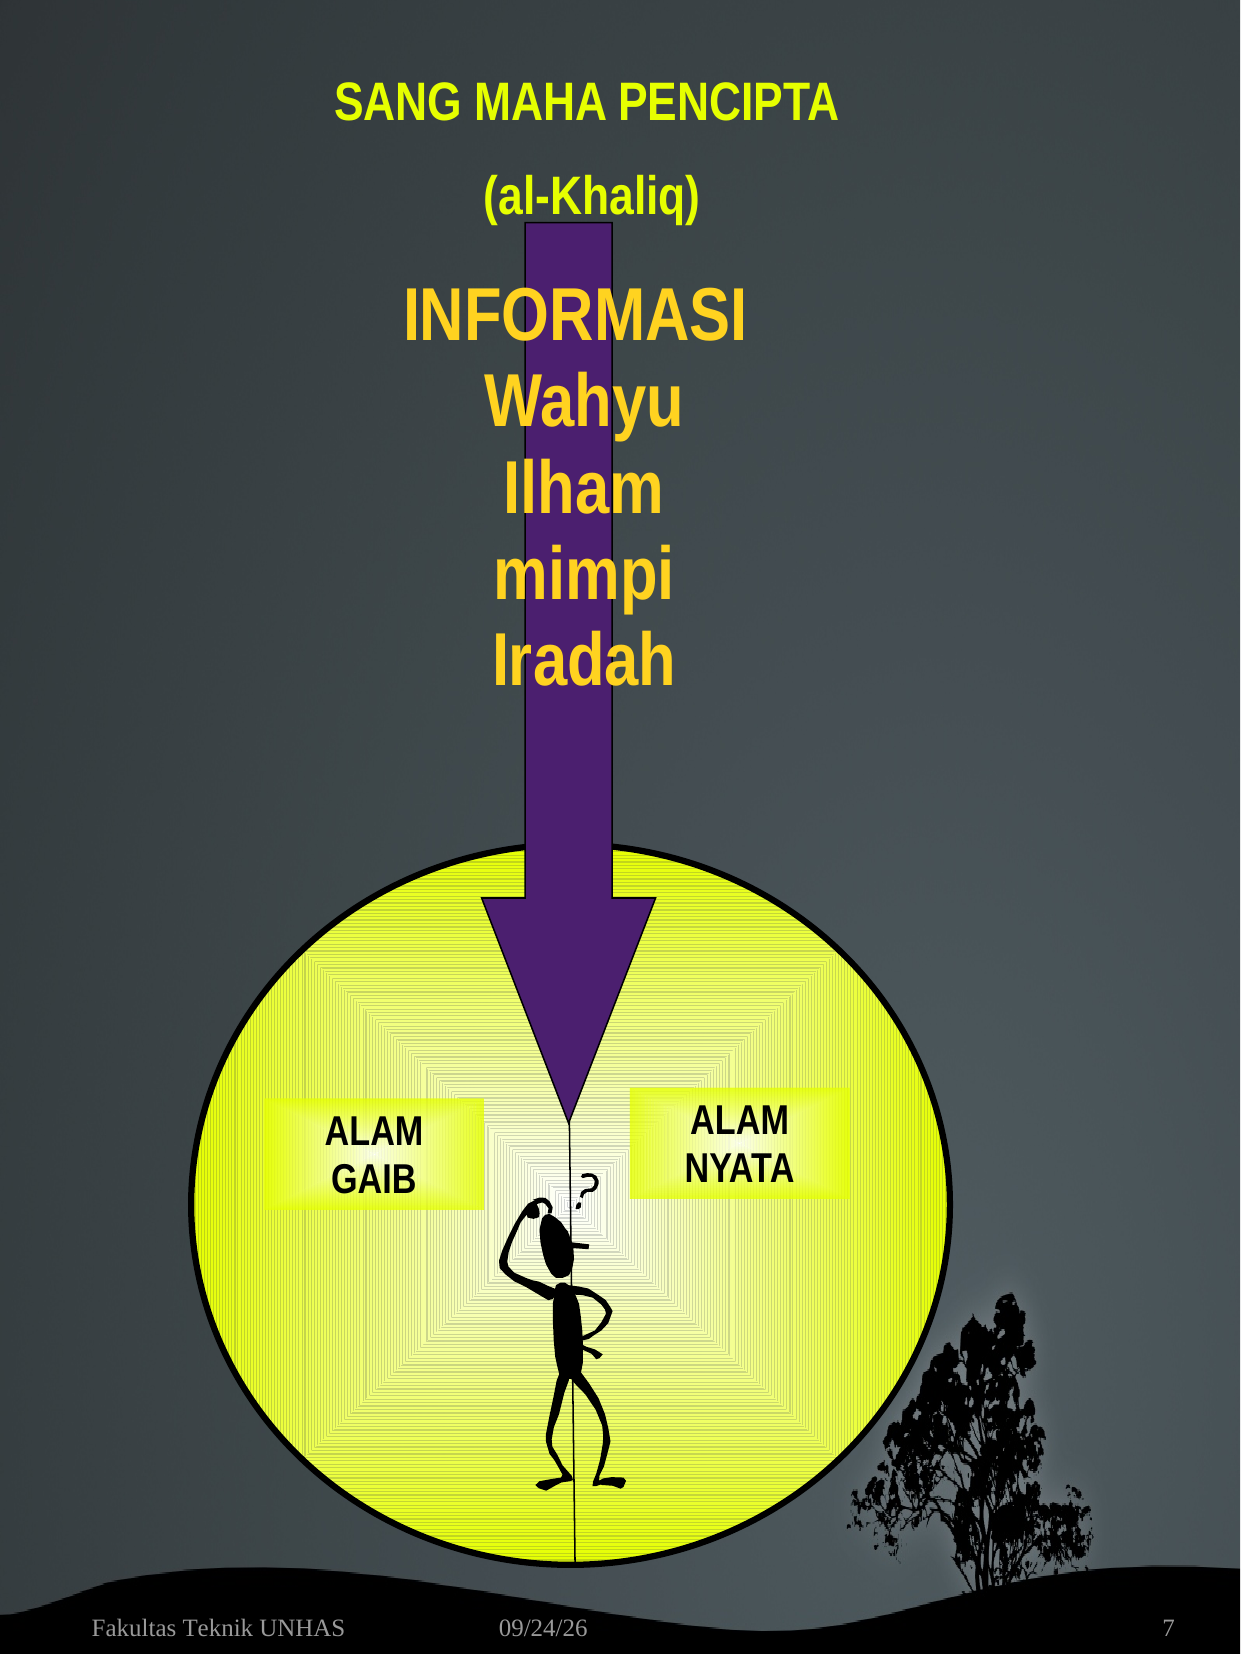

SANG MAHA PENCIPTA
(al-Khaliq)
INFORMASI
 Wahyu
 Ilham
 mimpi
 Iradah
ALAM NYATA
ALAM GAIB
Fakultas Teknik UNHAS
7